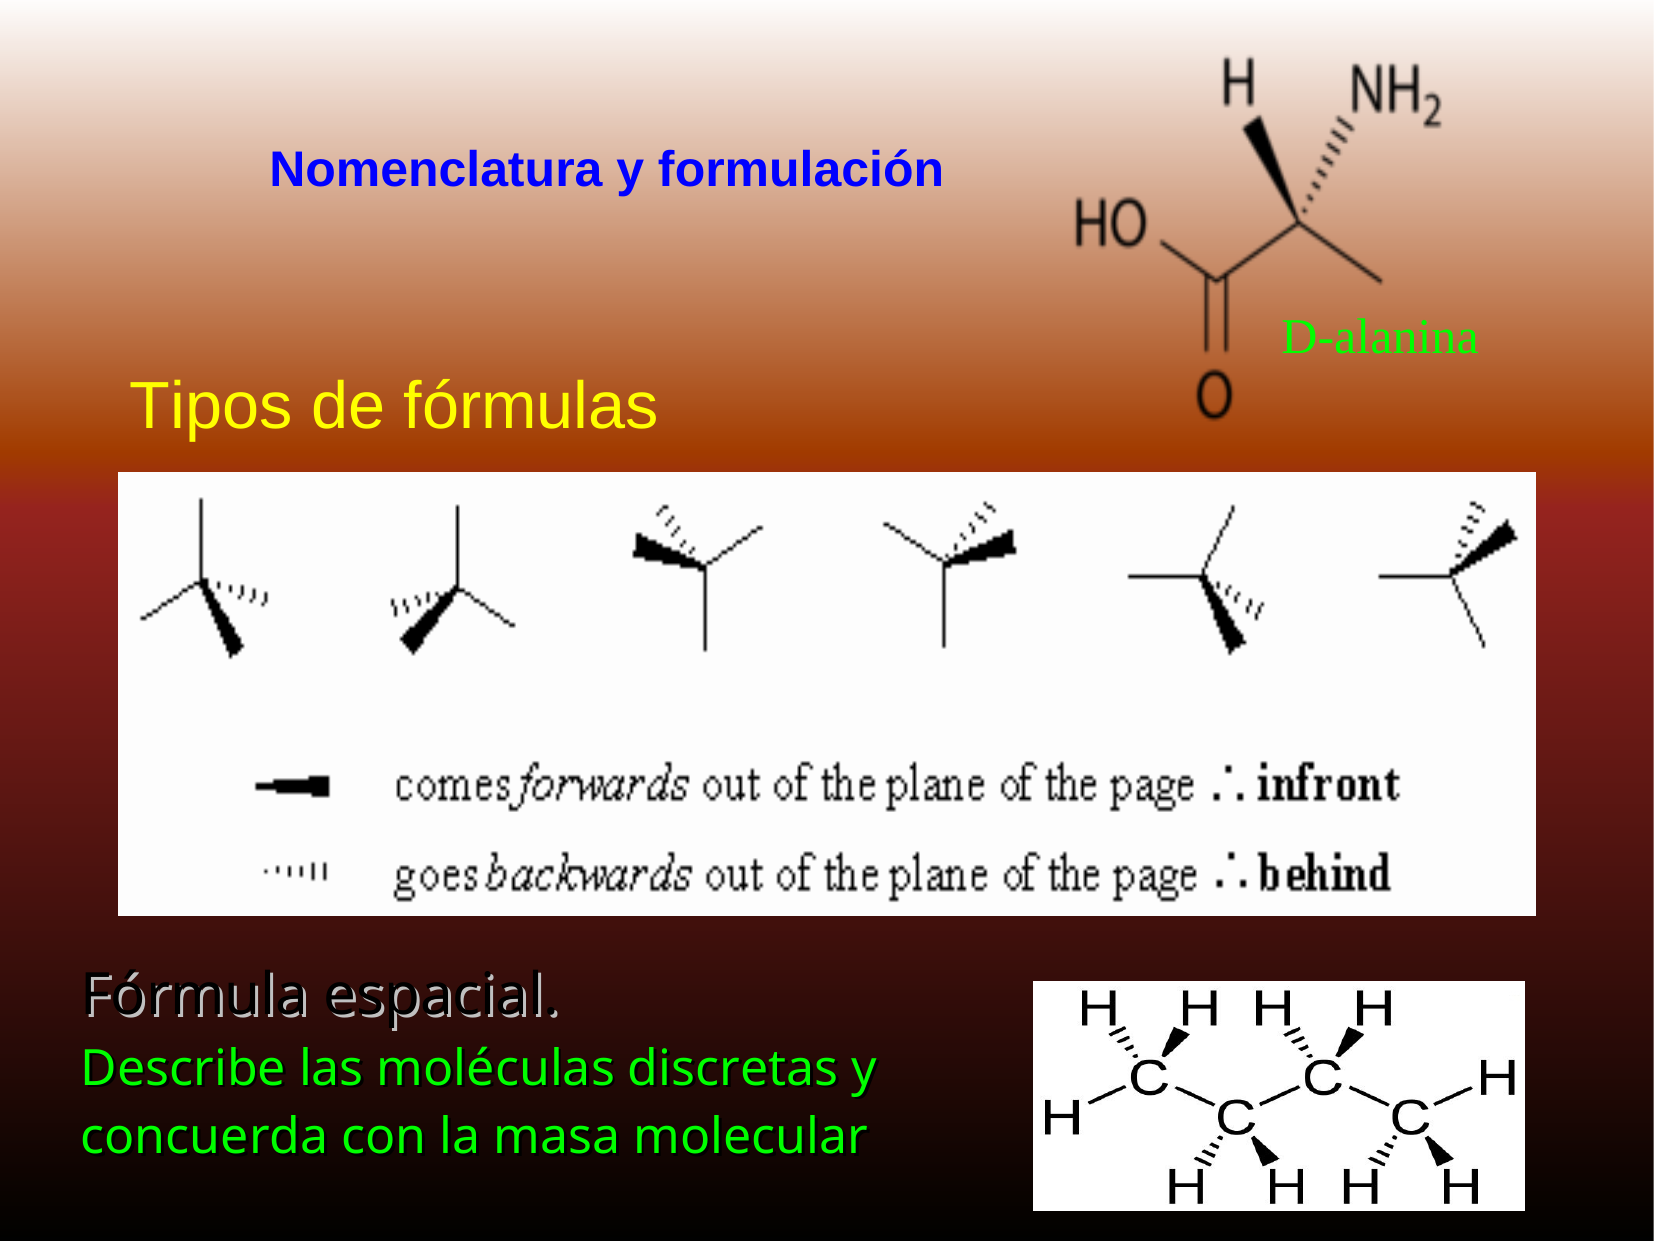

# Nomenclatura y formulación
D-alanina
Tipos de fórmulas
Fórmula espacial.
Describe las moléculas discretas y concuerda con la masa molecular